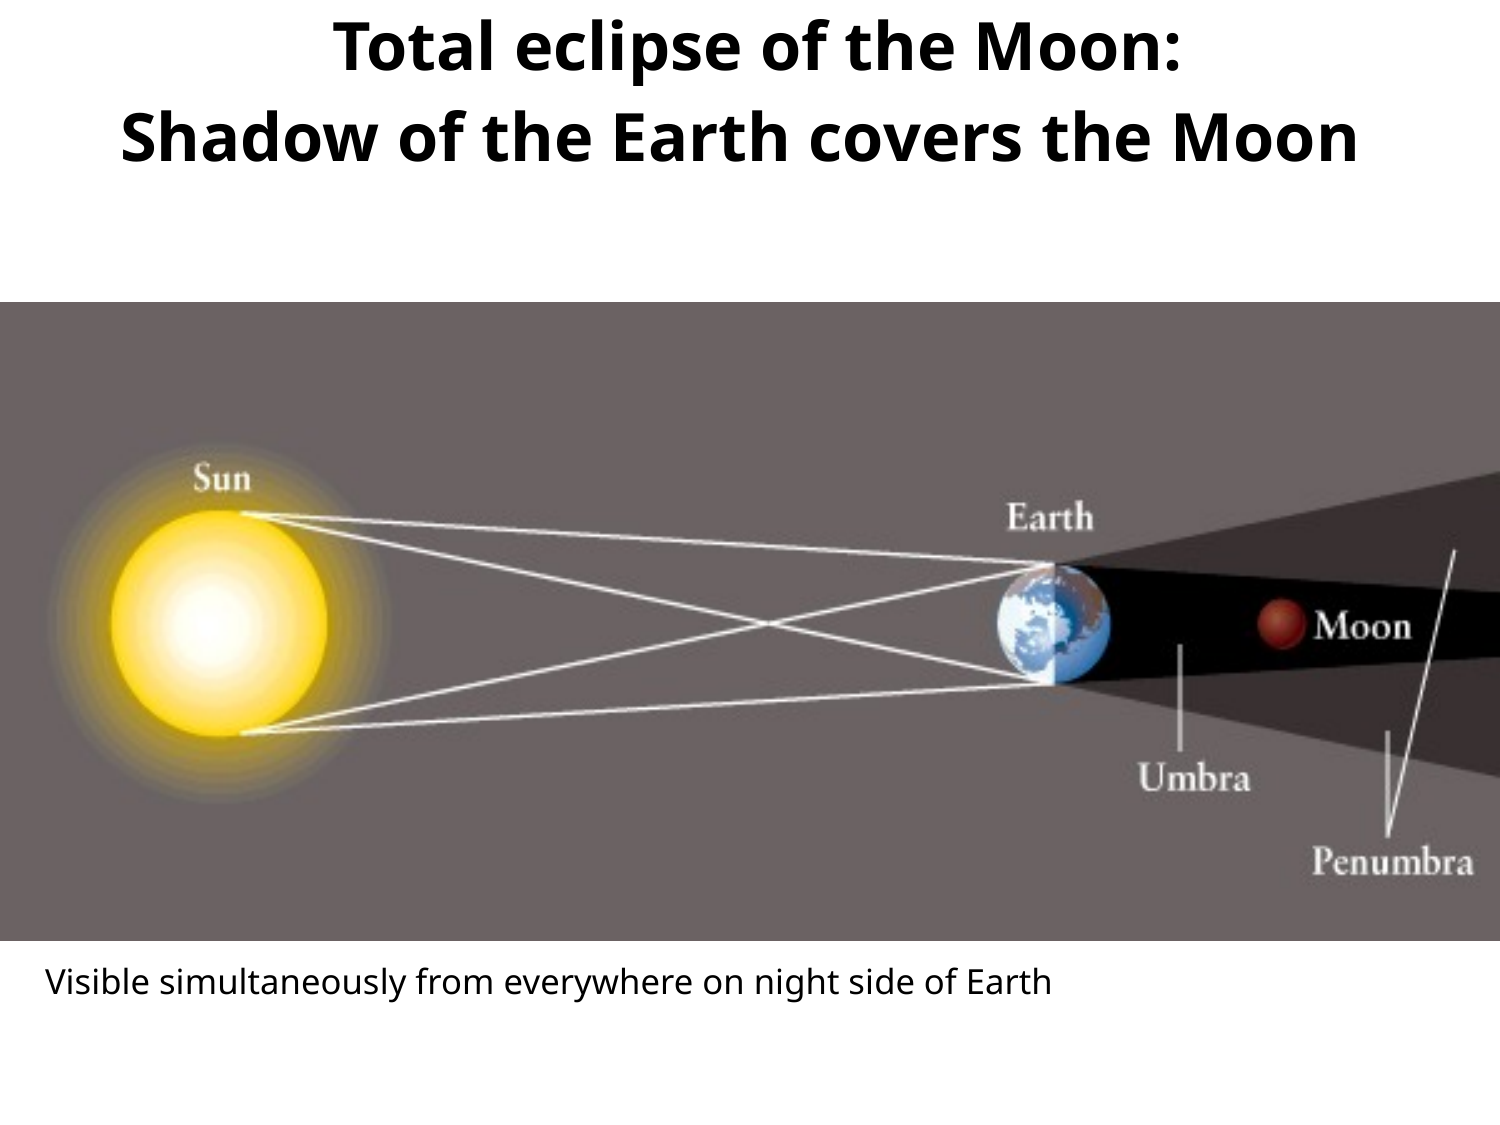

# Total eclipse of the Moon: Shadow of the Earth covers the Moon
Visible simultaneously from everywhere on night side of Earth